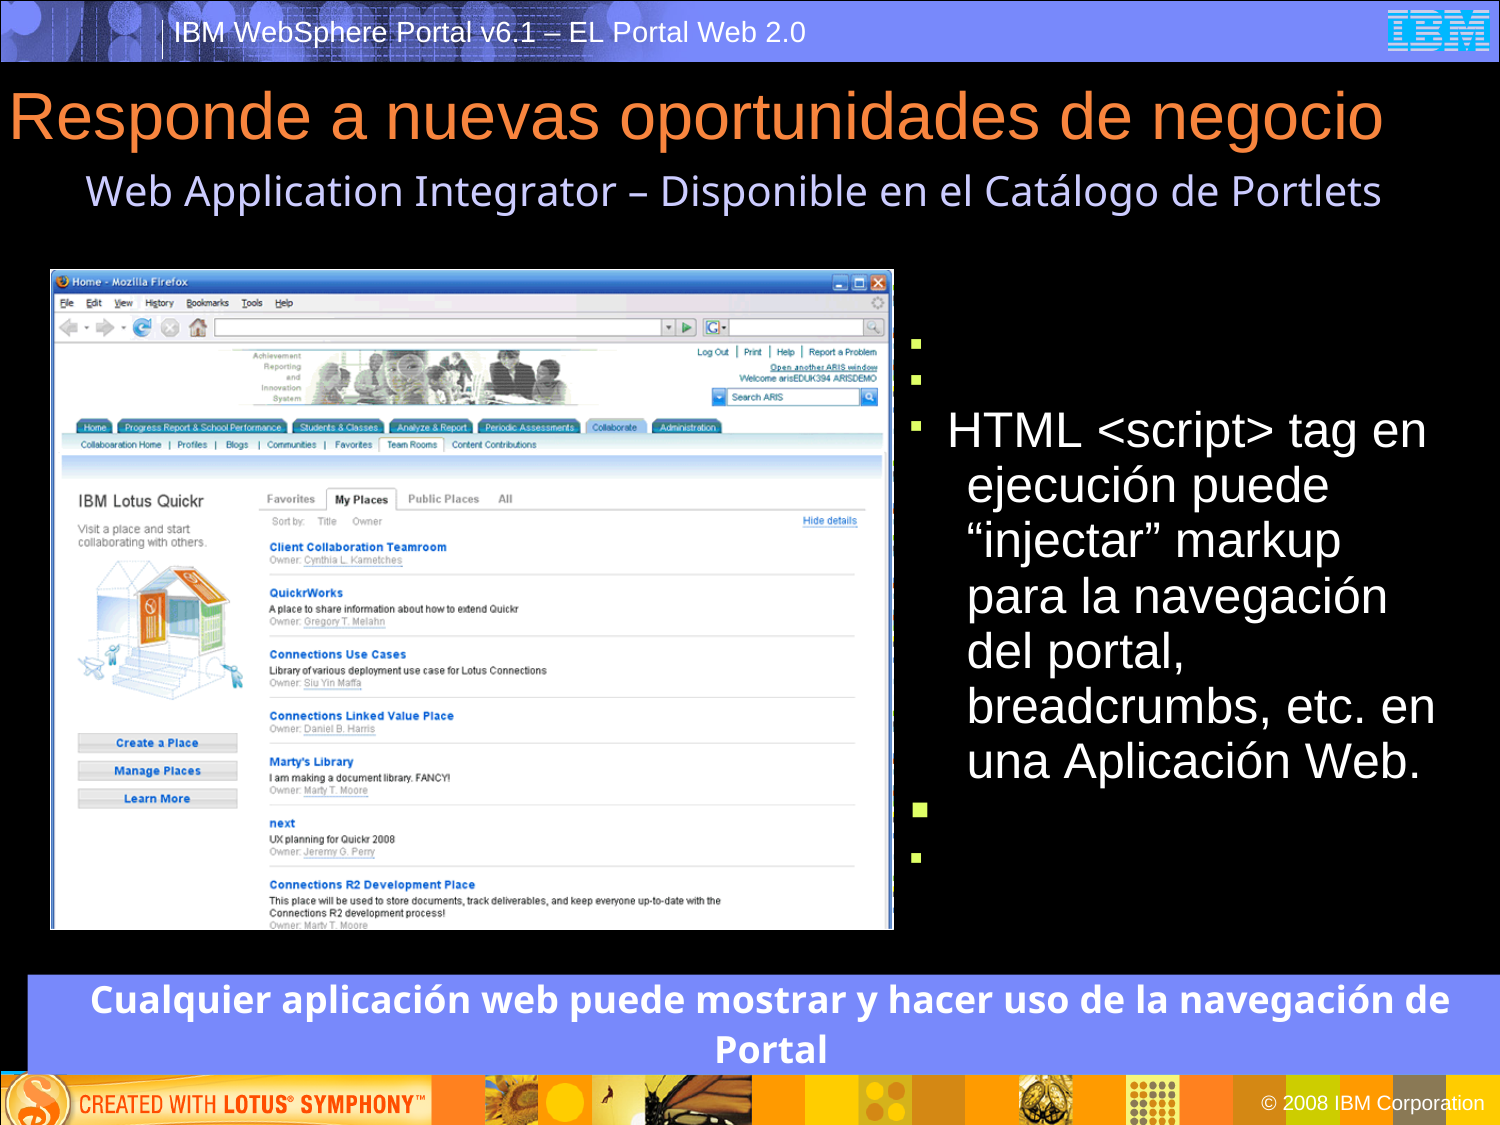

# Responde a nuevas oportunidades de negocio
Web Application Integrator – Disponible en el Catálogo de Portlets
 HTML <script> tag en ejecución puede “injectar” markup para la navegación del portal, breadcrumbs, etc. en una Aplicación Web.
Cualquier aplicación web puede mostrar y hacer uso de la navegación de Portal